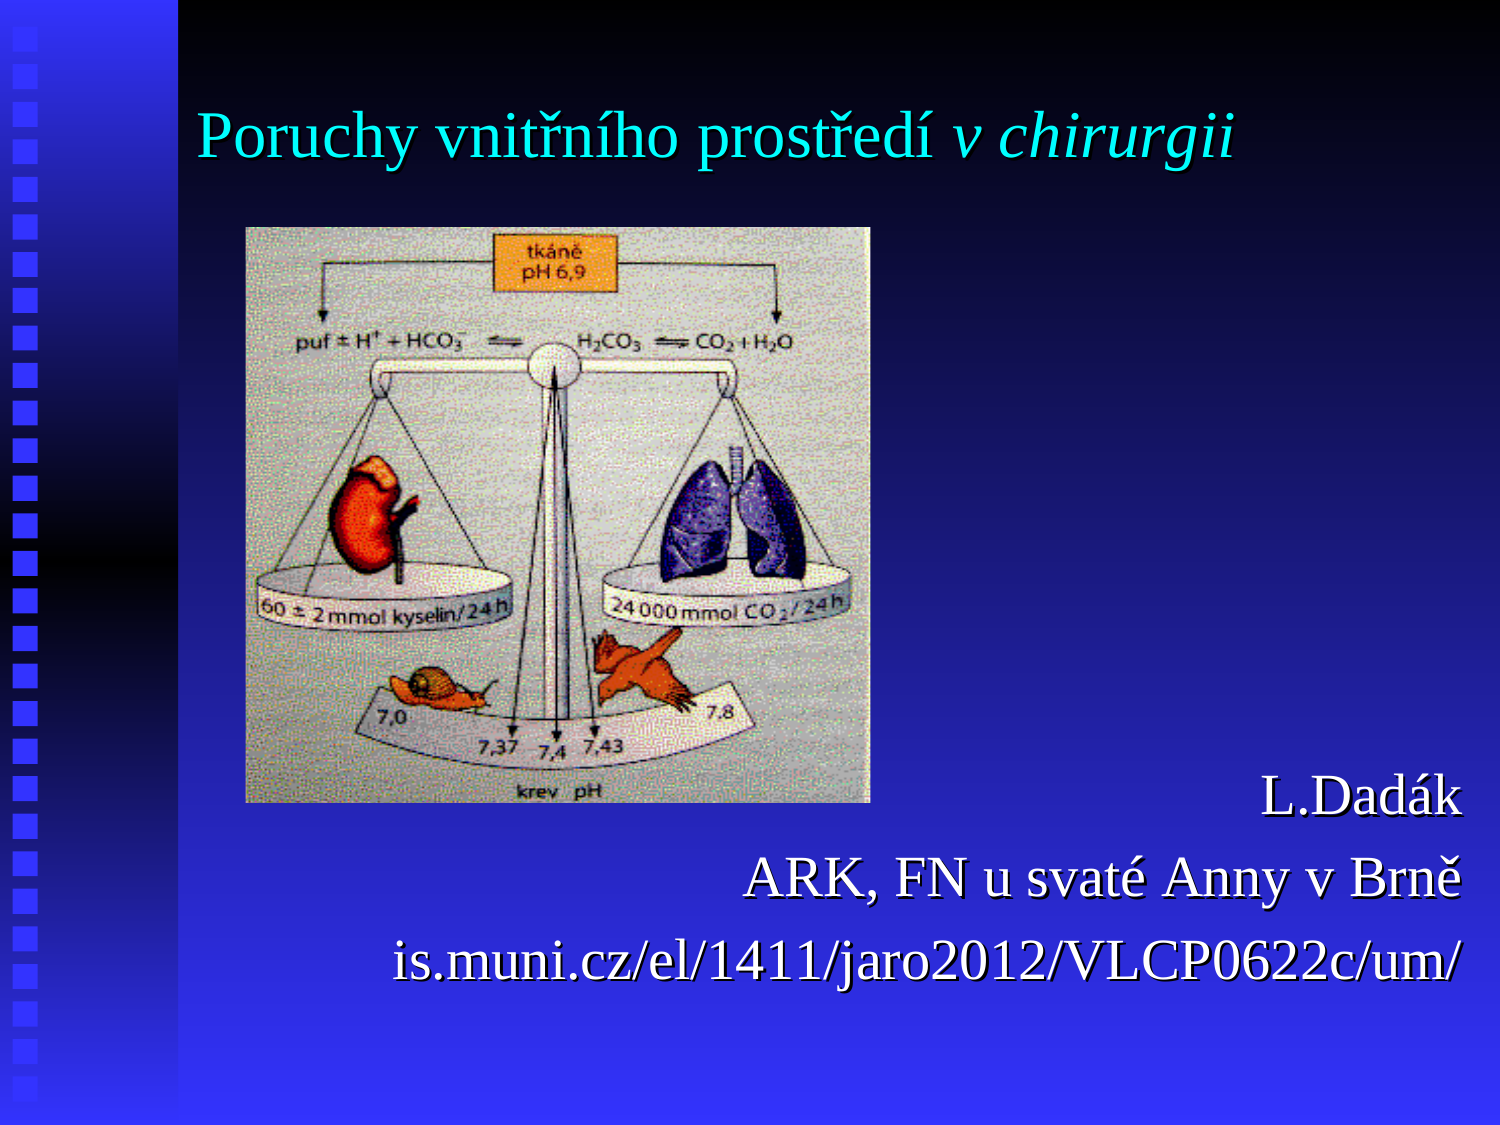

# Poruchy vnitřního prostředí v chirurgii
L.Dadák
ARK, FN u svaté Anny v Brně
is.muni.cz/el/1411/jaro2012/VLCP0622c/um/